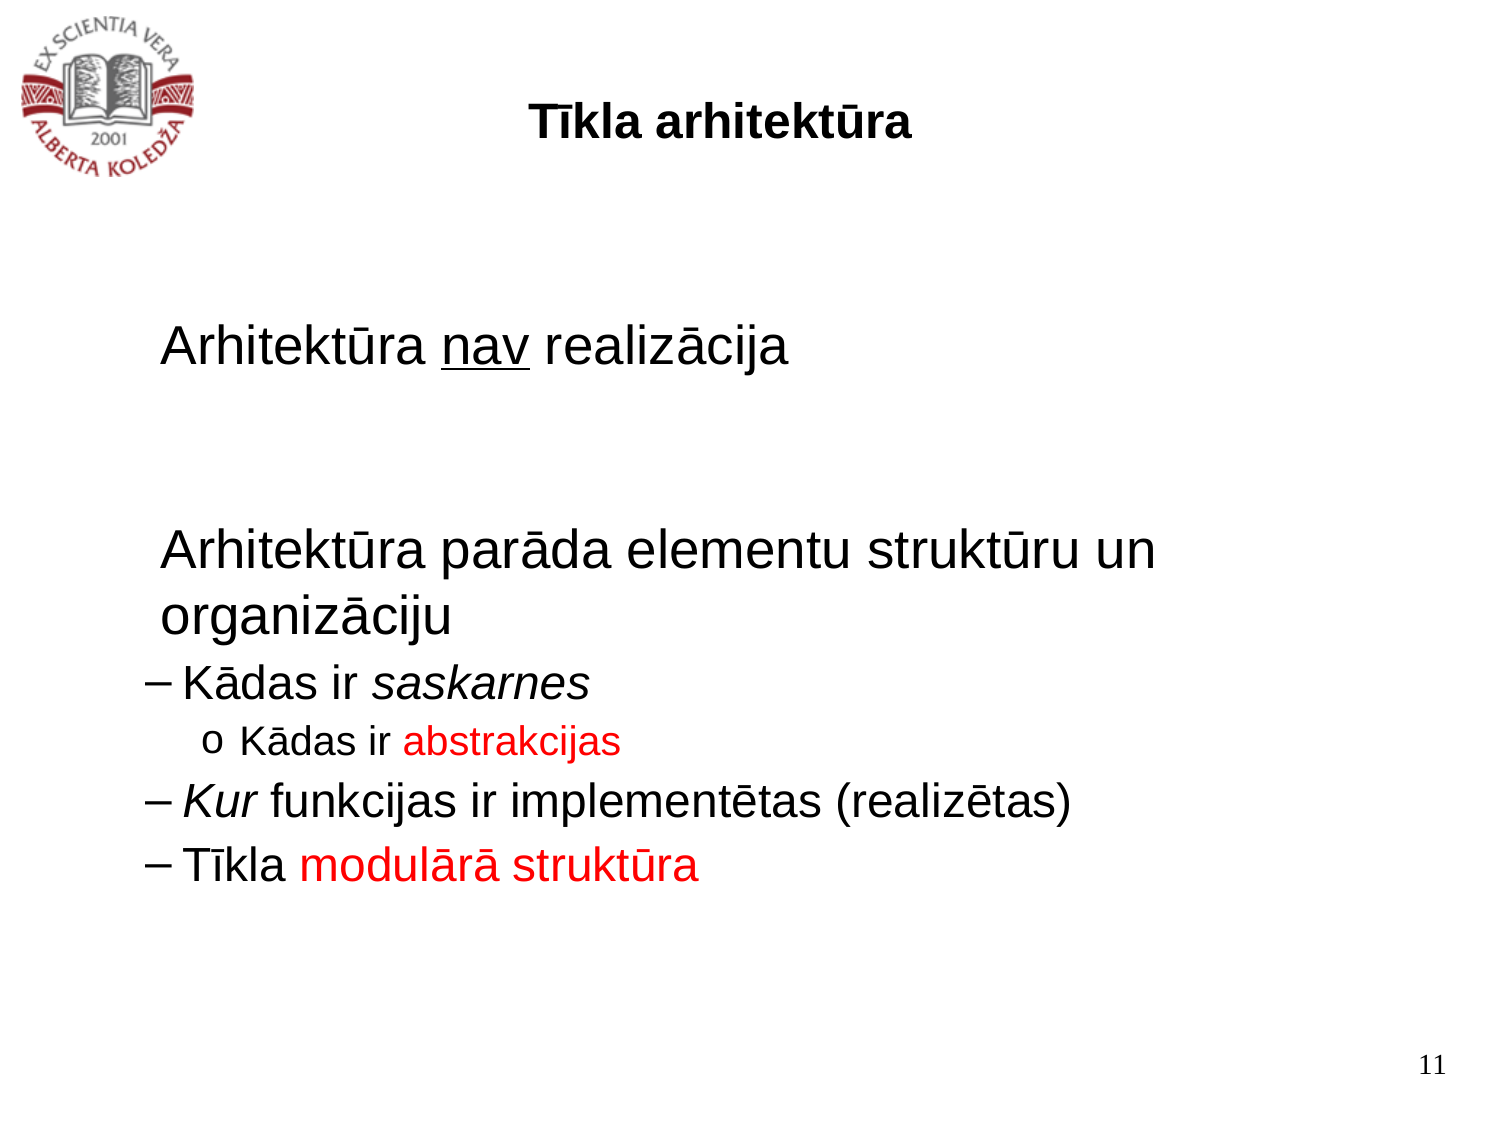

# Tīkla arhitektūra
Arhitektūra nav realizācija
Arhitektūra parāda elementu struktūru un organizāciju
Kādas ir saskarnes
Kādas ir abstrakcijas
Kur funkcijas ir implementētas (realizētas)
Tīkla modulārā struktūra